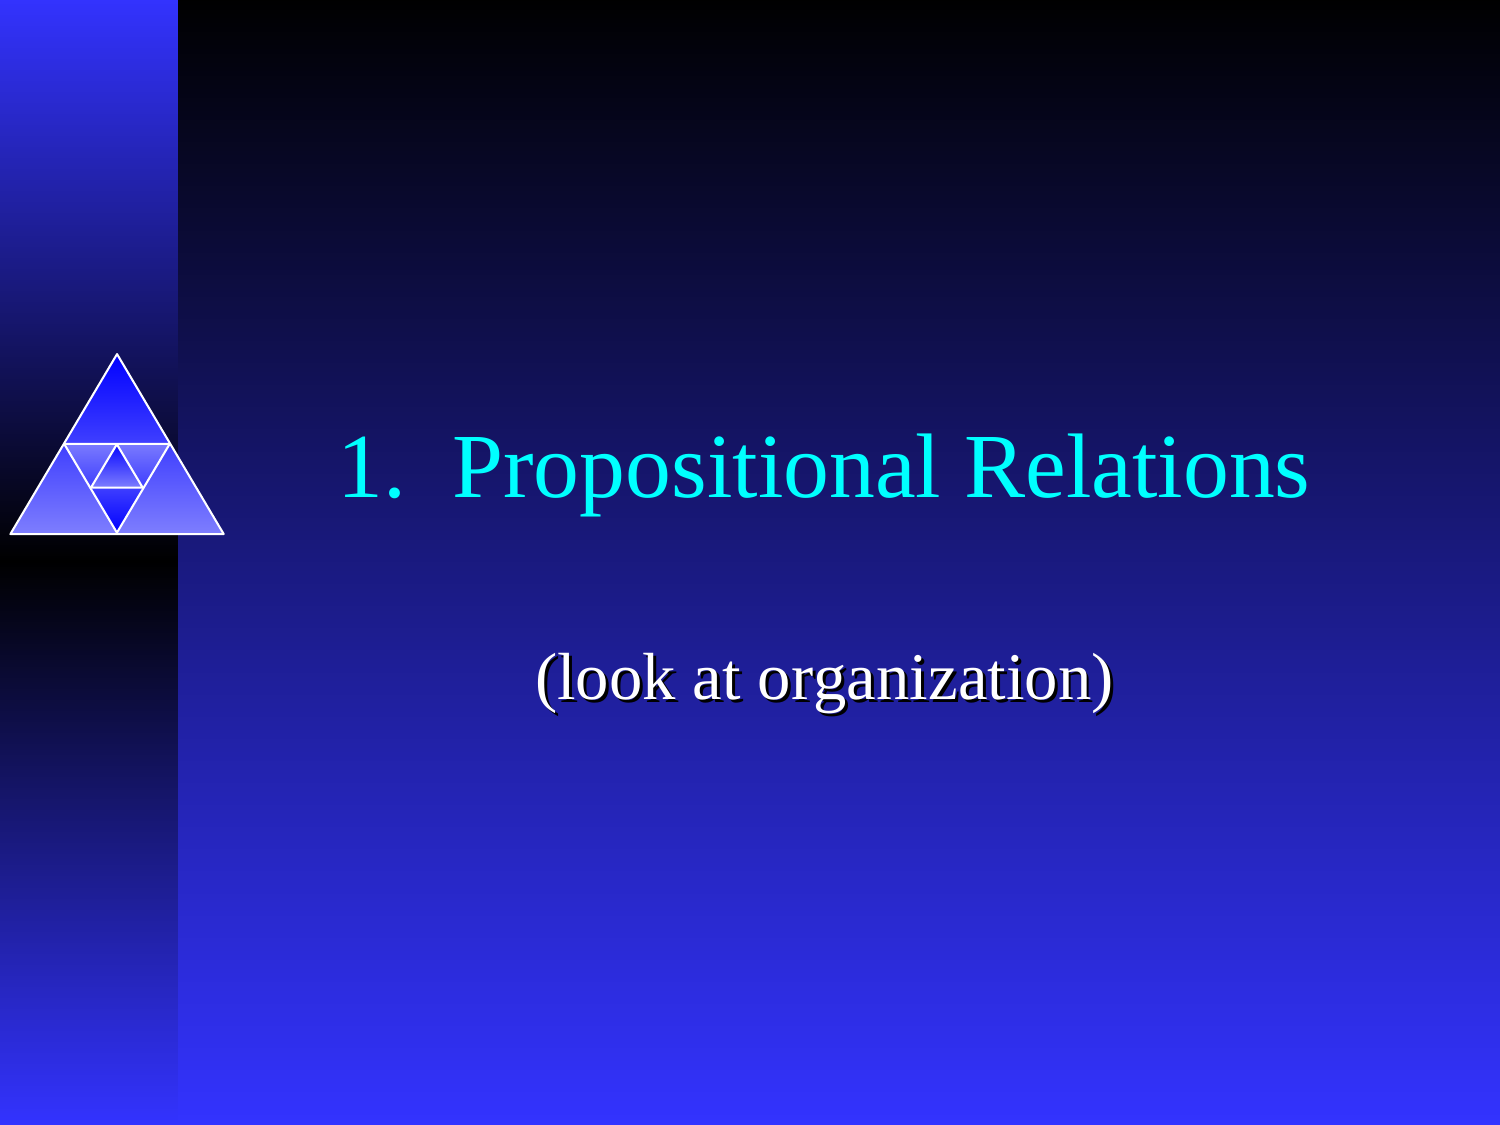

# 1. Propositional Relations
(look at organization)